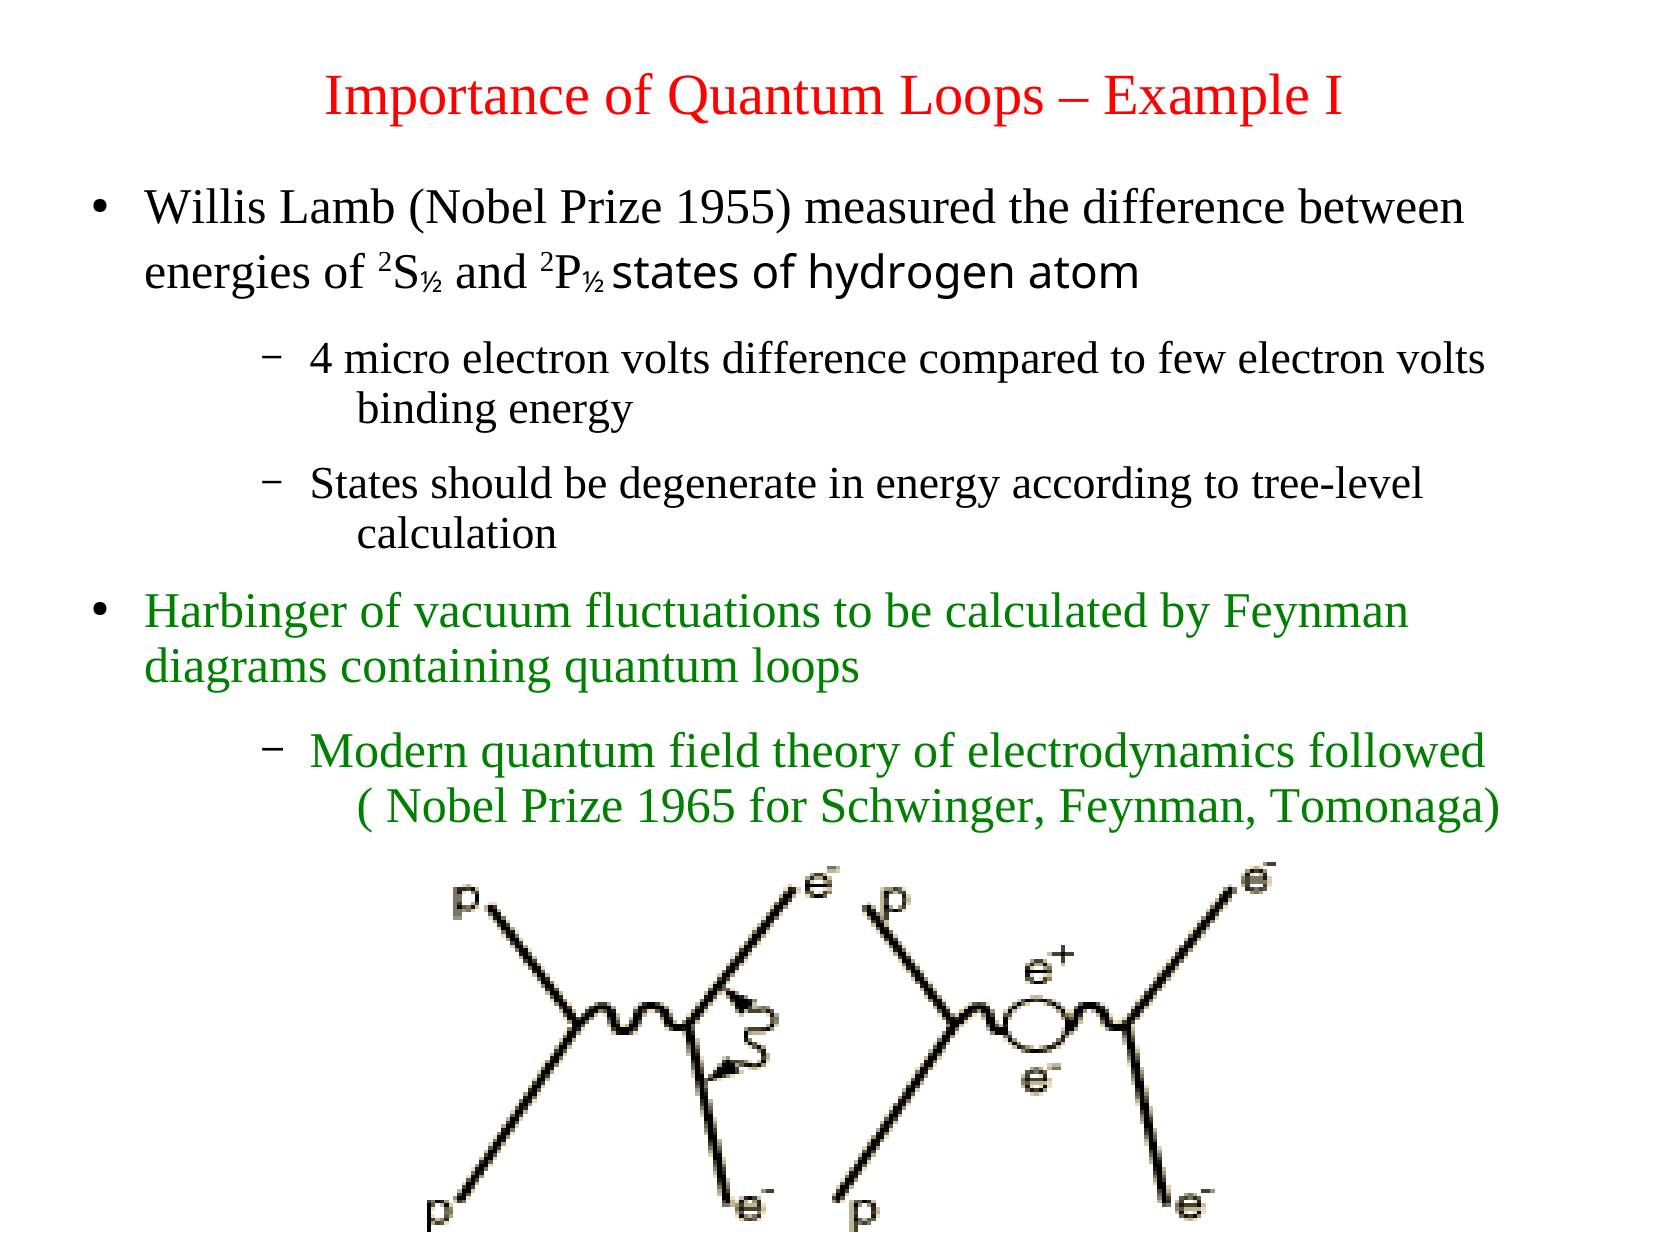

# Importance of Quantum Loops – Example I
Willis Lamb (Nobel Prize 1955) measured the difference between energies of 2S½ and 2P½ states of hydrogen atom
4 micro electron volts difference compared to few electron volts binding energy
States should be degenerate in energy according to tree-level calculation
Harbinger of vacuum fluctuations to be calculated by Feynman diagrams containing quantum loops
Modern quantum field theory of electrodynamics followed ( Nobel Prize 1965 for Schwinger, Feynman, Tomonaga)